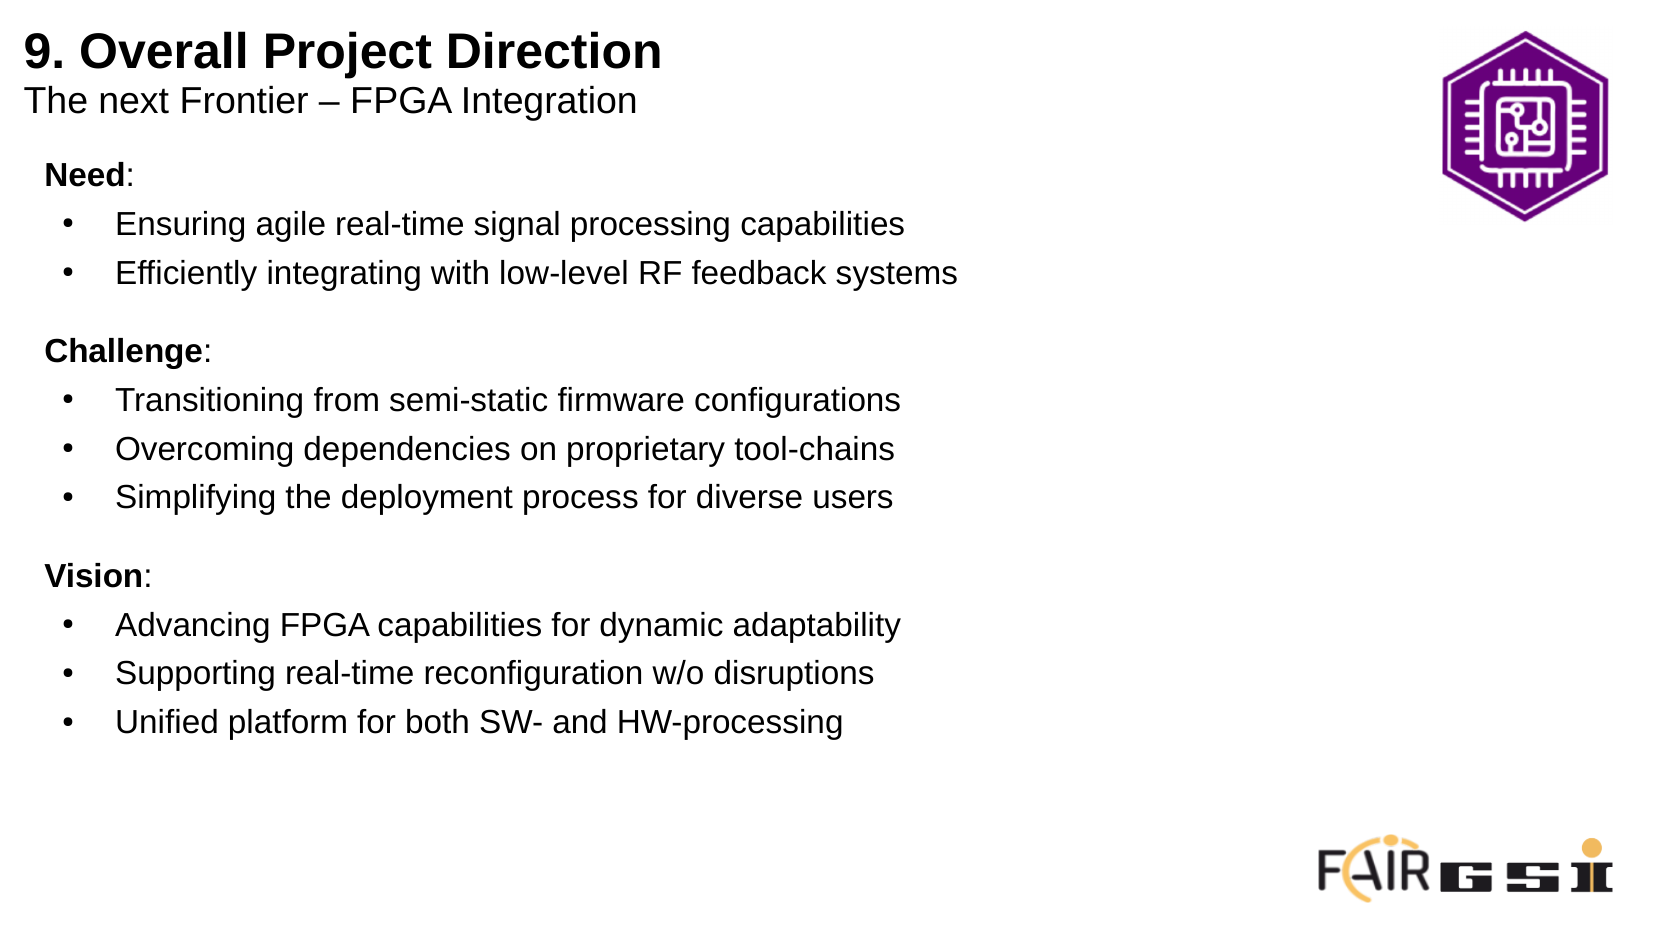

# 9. Overall Project Direction The next Frontier – FPGA Integration
Need:
Ensuring agile real-time signal processing capabilities
Efficiently integrating with low-level RF feedback systems
Challenge:
Transitioning from semi-static firmware configurations
Overcoming dependencies on proprietary tool-chains
Simplifying the deployment process for diverse users
Vision:
Advancing FPGA capabilities for dynamic adaptability
Supporting real-time reconfiguration w/o disruptions
Unified platform for both SW- and HW-processing